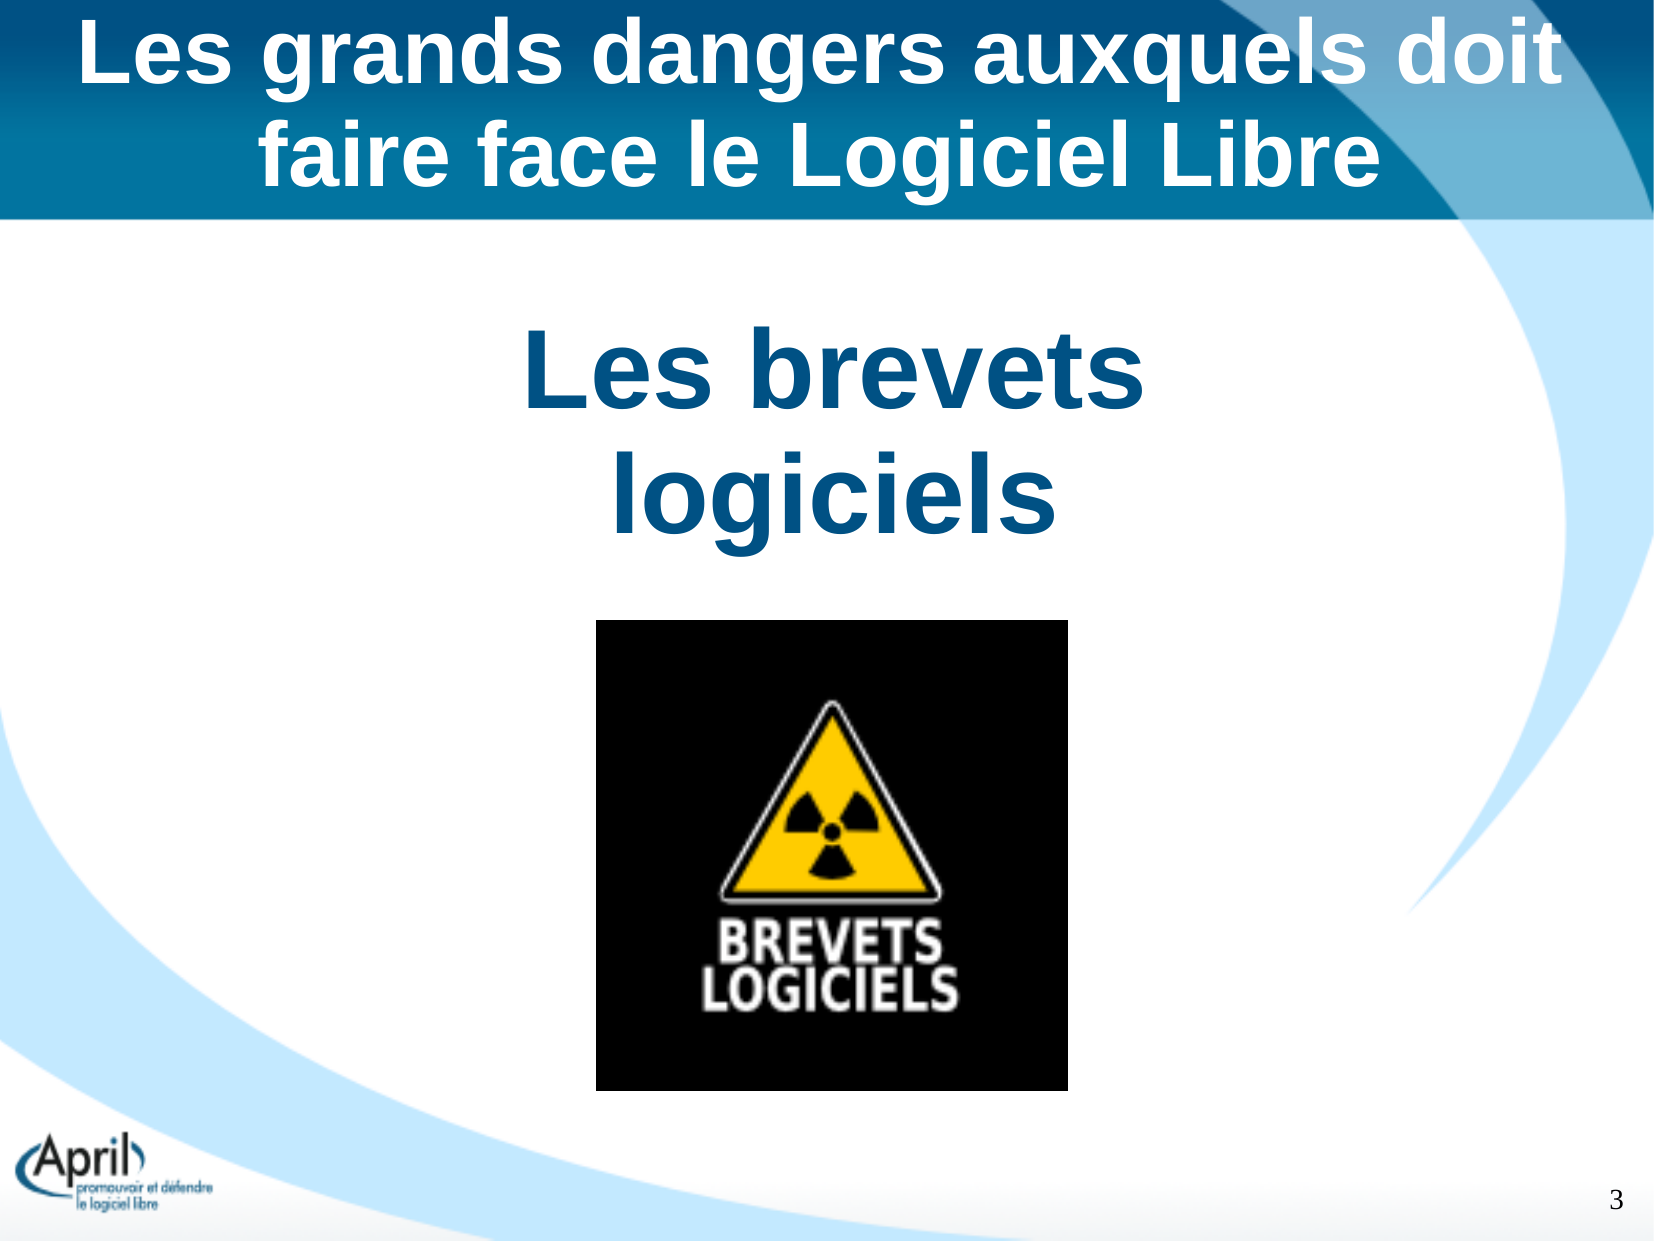

# Les grands dangers auxquels doit faire face le Logiciel Libre
Les brevets logiciels
3